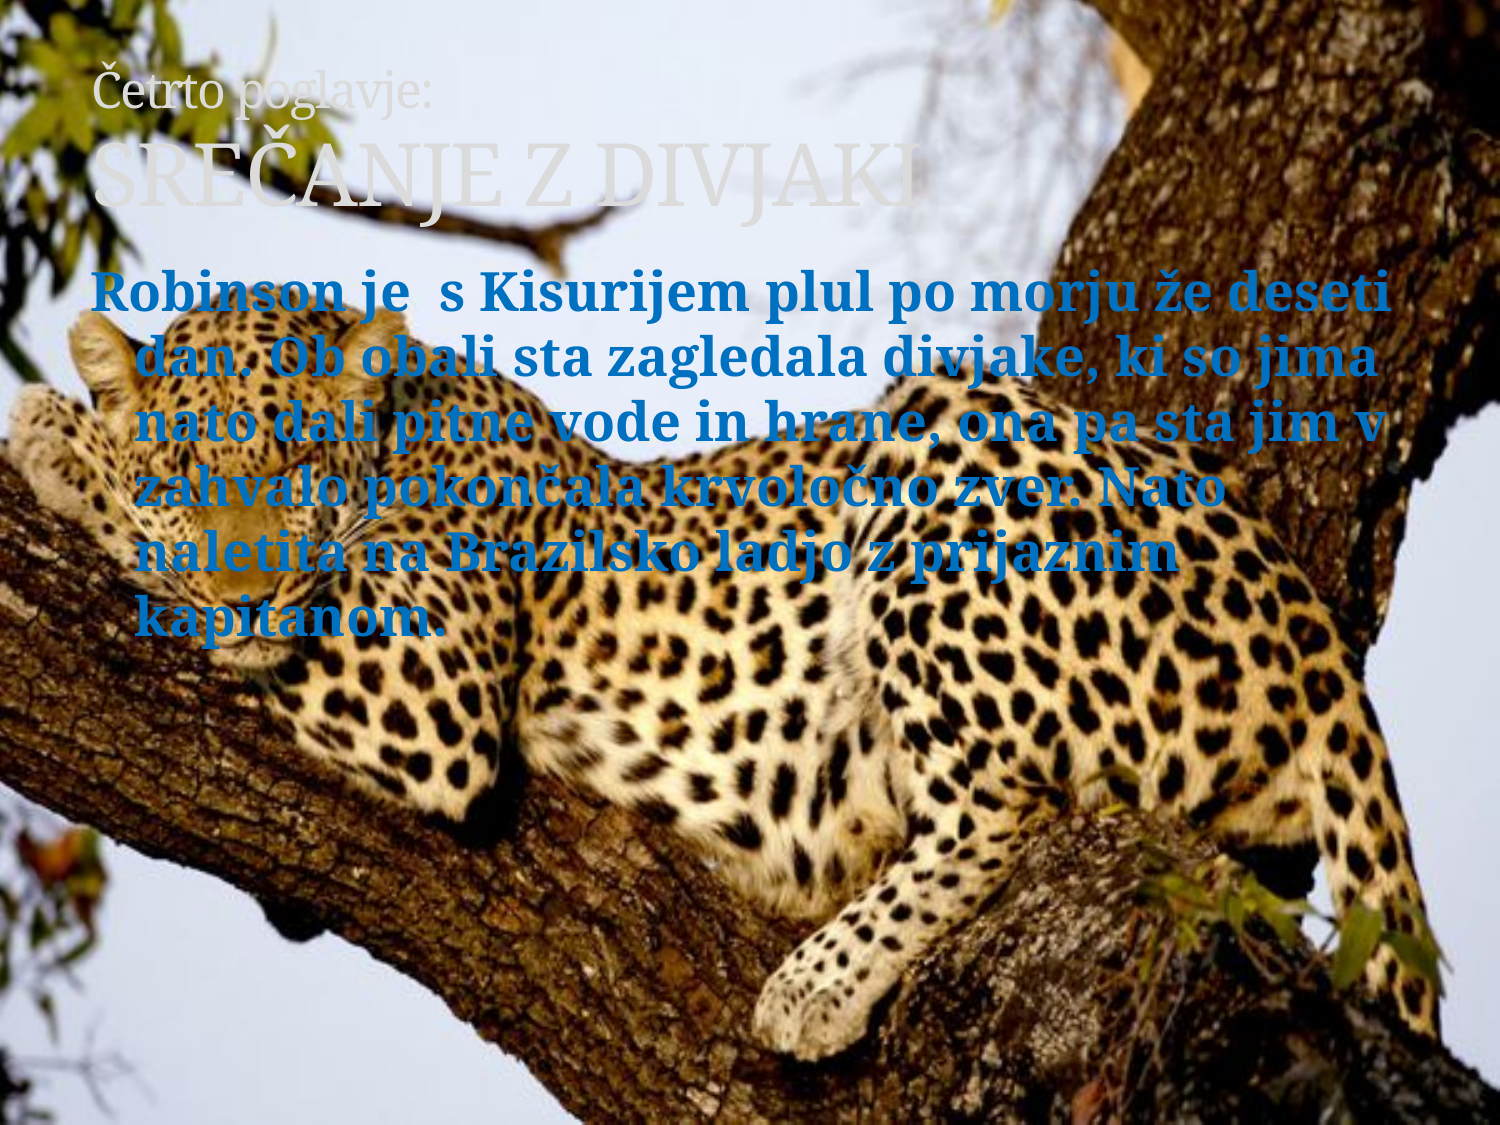

Četrto poglavje:
SREČANJE Z DIVJAKI
# Robinson je s Kisurijem plul po morju že deseti dan. Ob obali sta zagledala divjake, ki so jima nato dali pitne vode in hrane, ona pa sta jim v zahvalo pokončala krvoločno zver. Nato naletita na Brazilsko ladjo z prijaznim kapitanom.